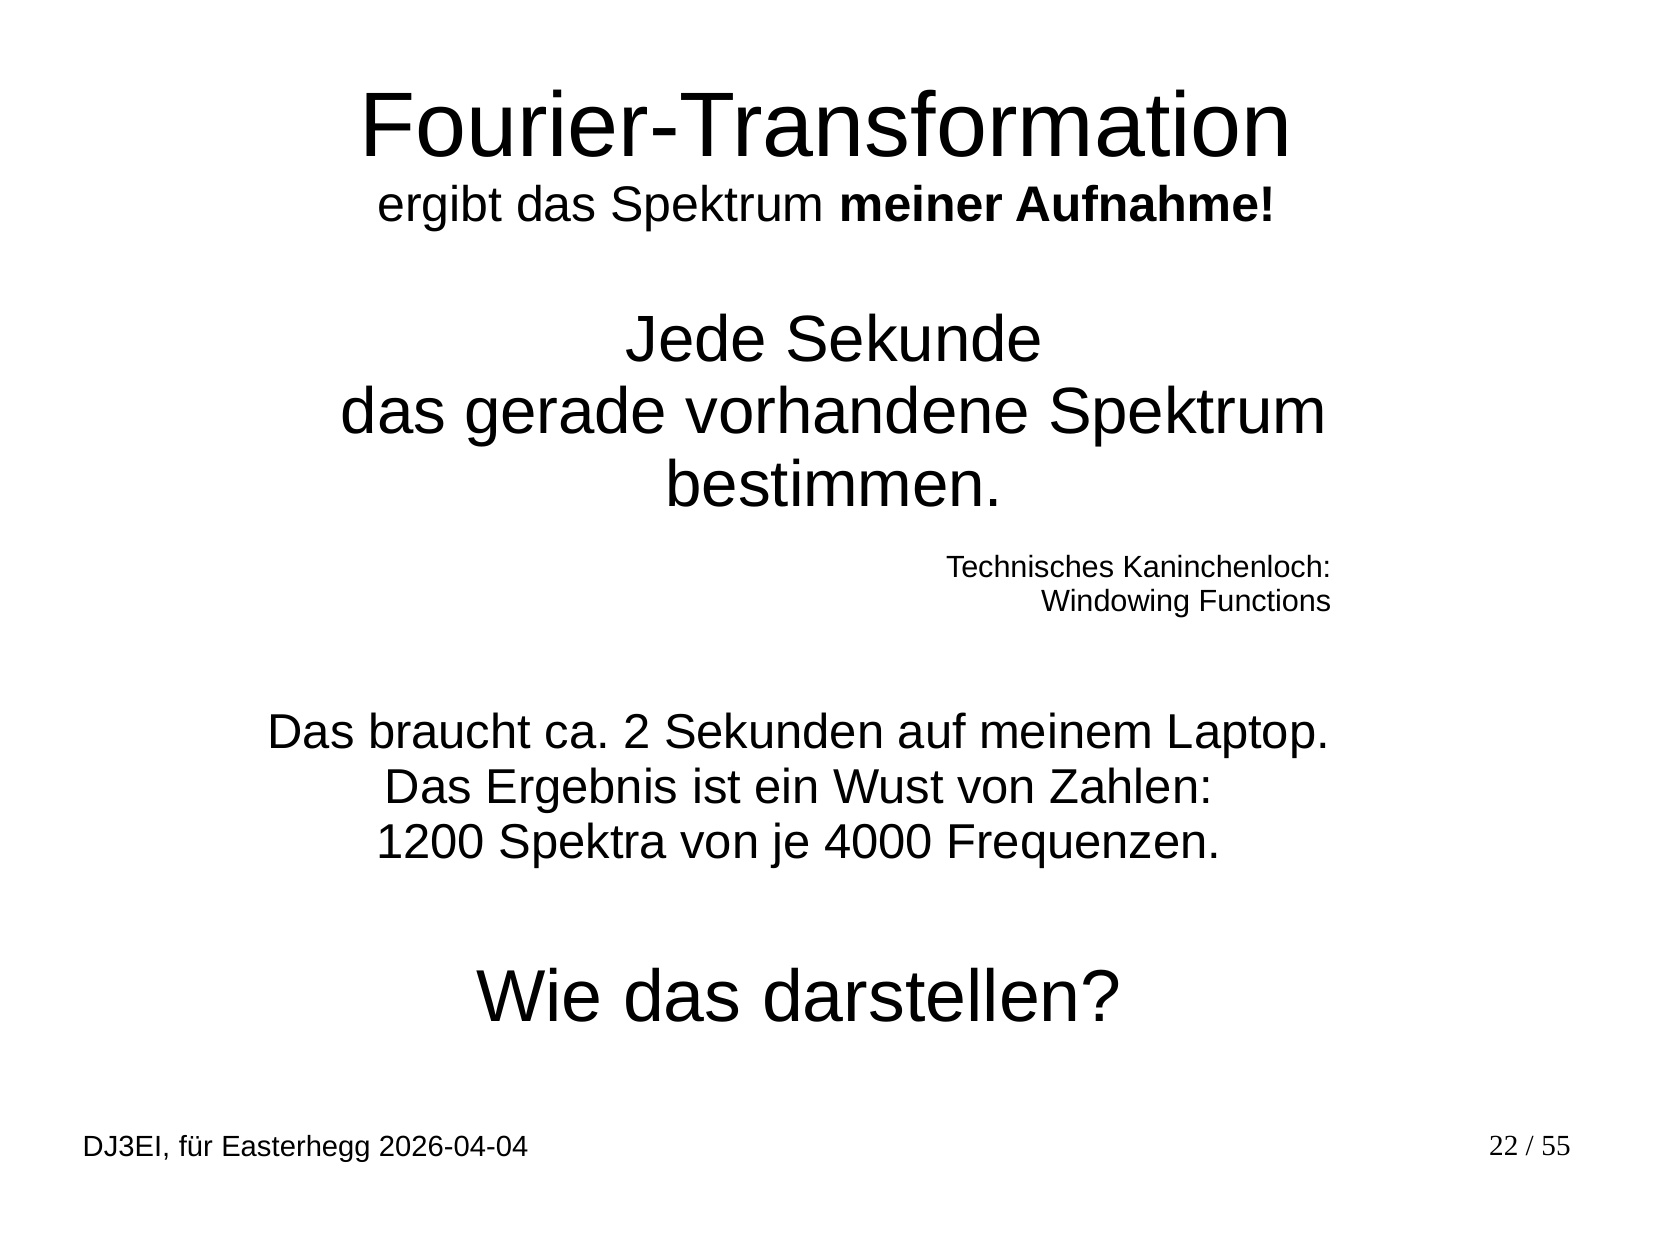

# Fourier-Transformation ergibt das Spektrum meiner Aufnahme!
Jede Sekunde
das gerade vorhandene Spektrum
bestimmen.
Technisches Kaninchenloch:
Windowing Functions
Das braucht ca. 2 Sekunden auf meinem Laptop.
Das Ergebnis ist ein Wust von Zahlen:
1200 Spektra von je 4000 Frequenzen.
Wie das darstellen?
22